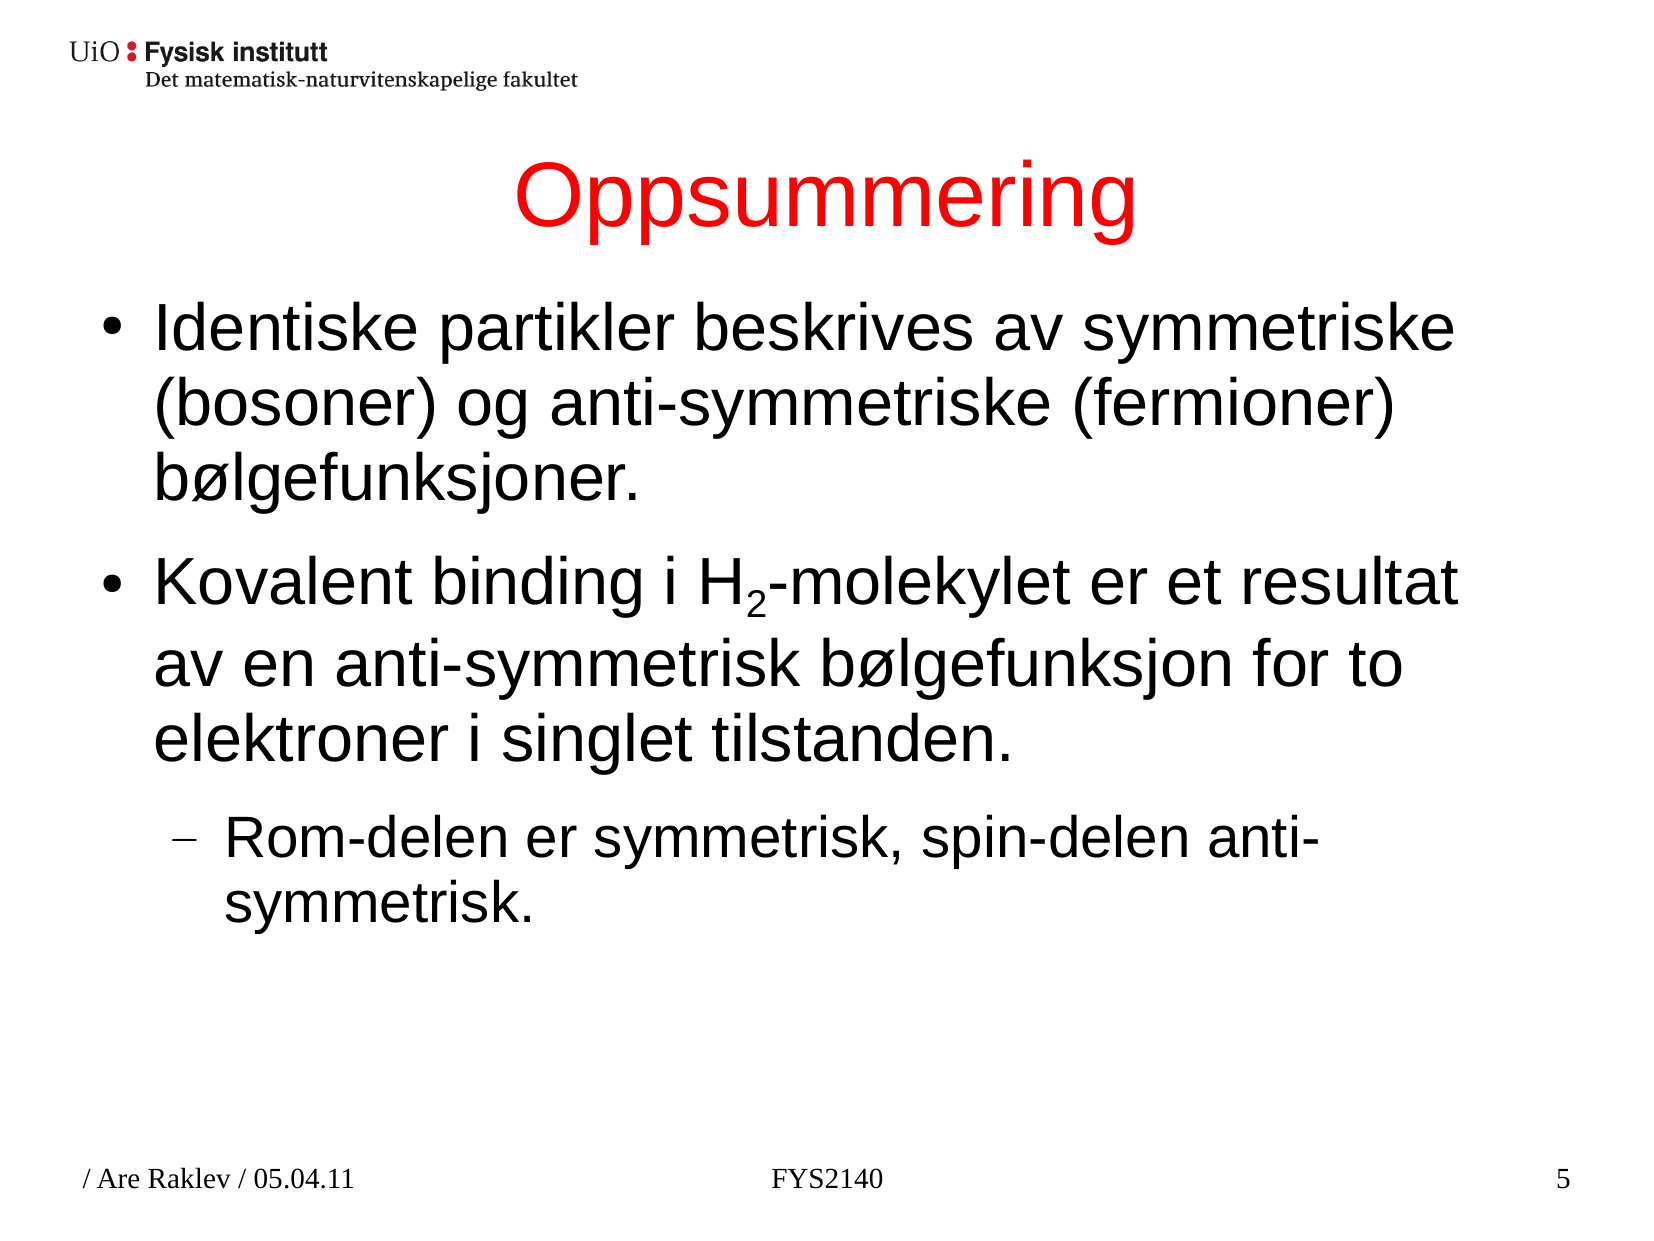

# Oppsummering
Identiske partikler beskrives av symmetriske (bosoner) og anti-symmetriske (fermioner) bølgefunksjoner.
Kovalent binding i H2-molekylet er et resultat av en anti-symmetrisk bølgefunksjon for to elektroner i singlet tilstanden.
Rom-delen er symmetrisk, spin-delen anti-symmetrisk.
/ Are Raklev / 05.04.11
FYS2140
5